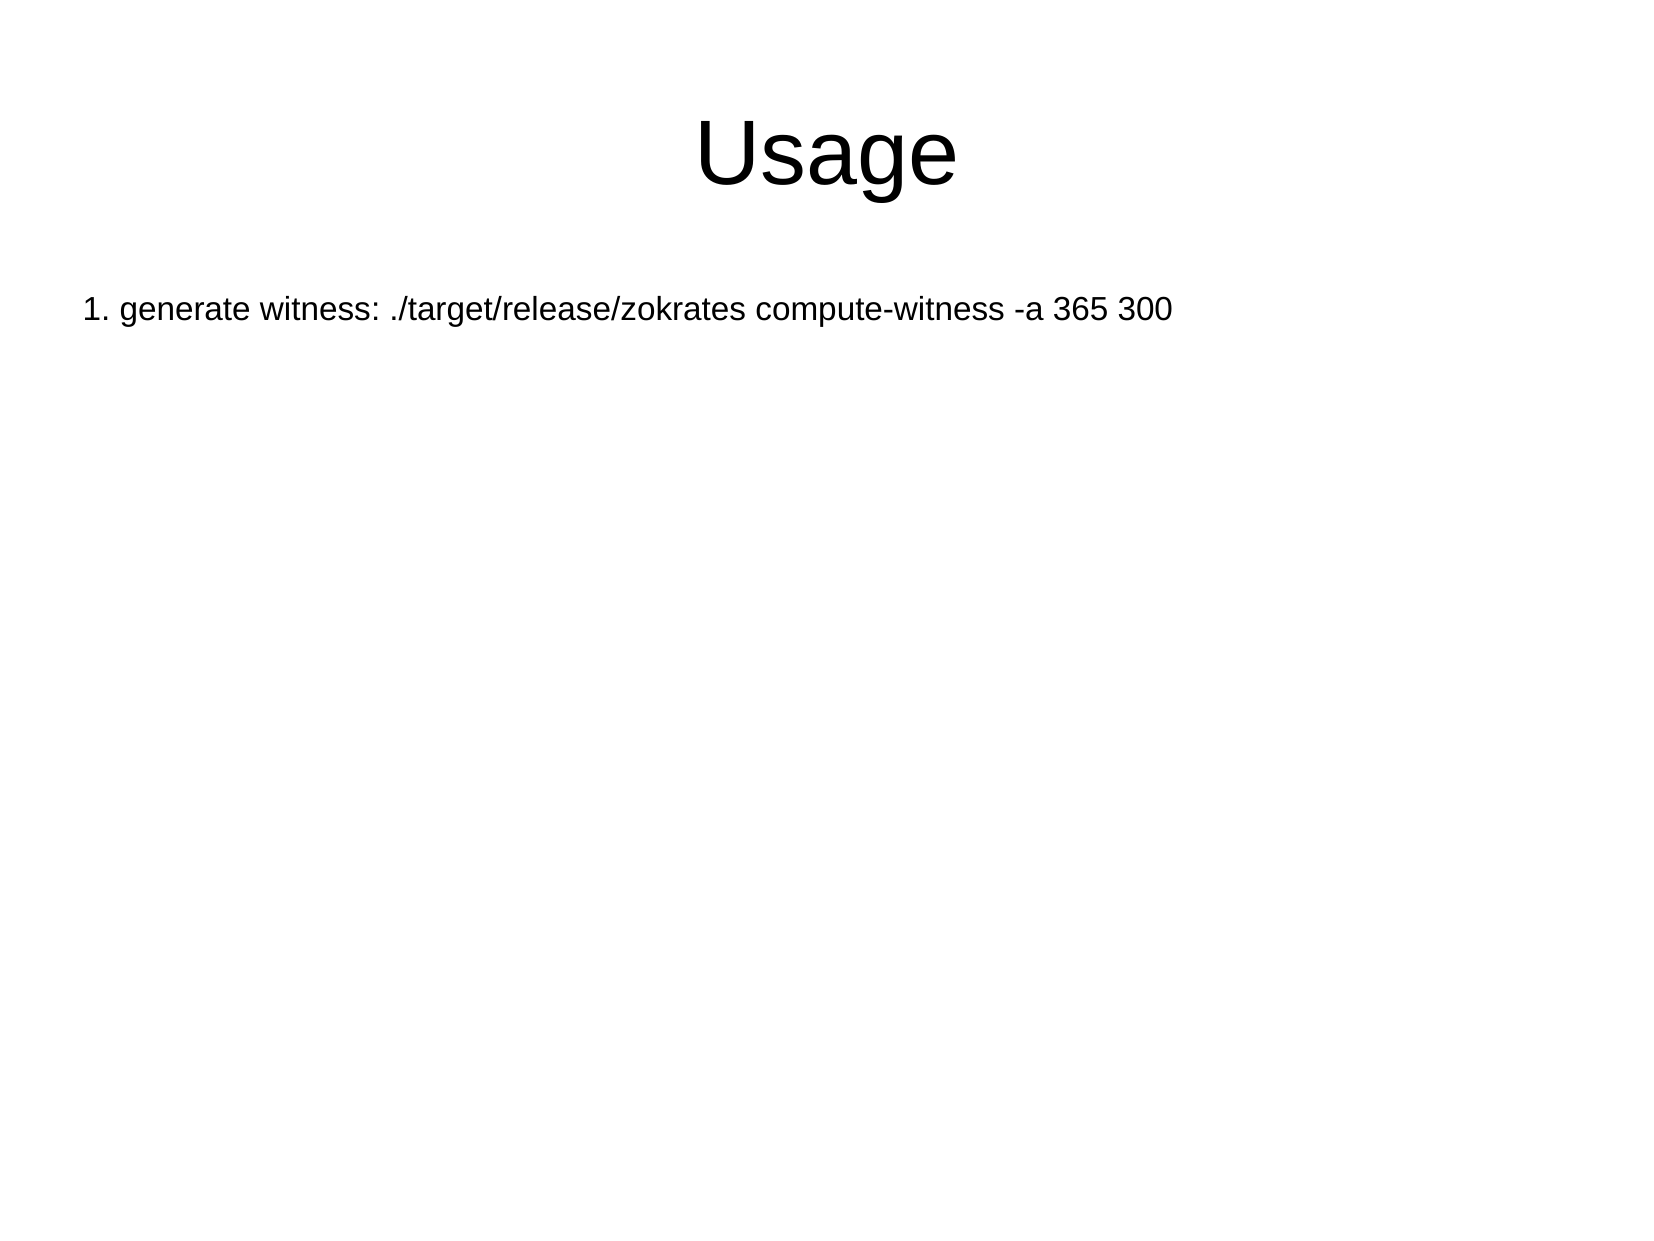

# Usage
1. generate witness: ./target/release/zokrates compute-witness -a 365 300